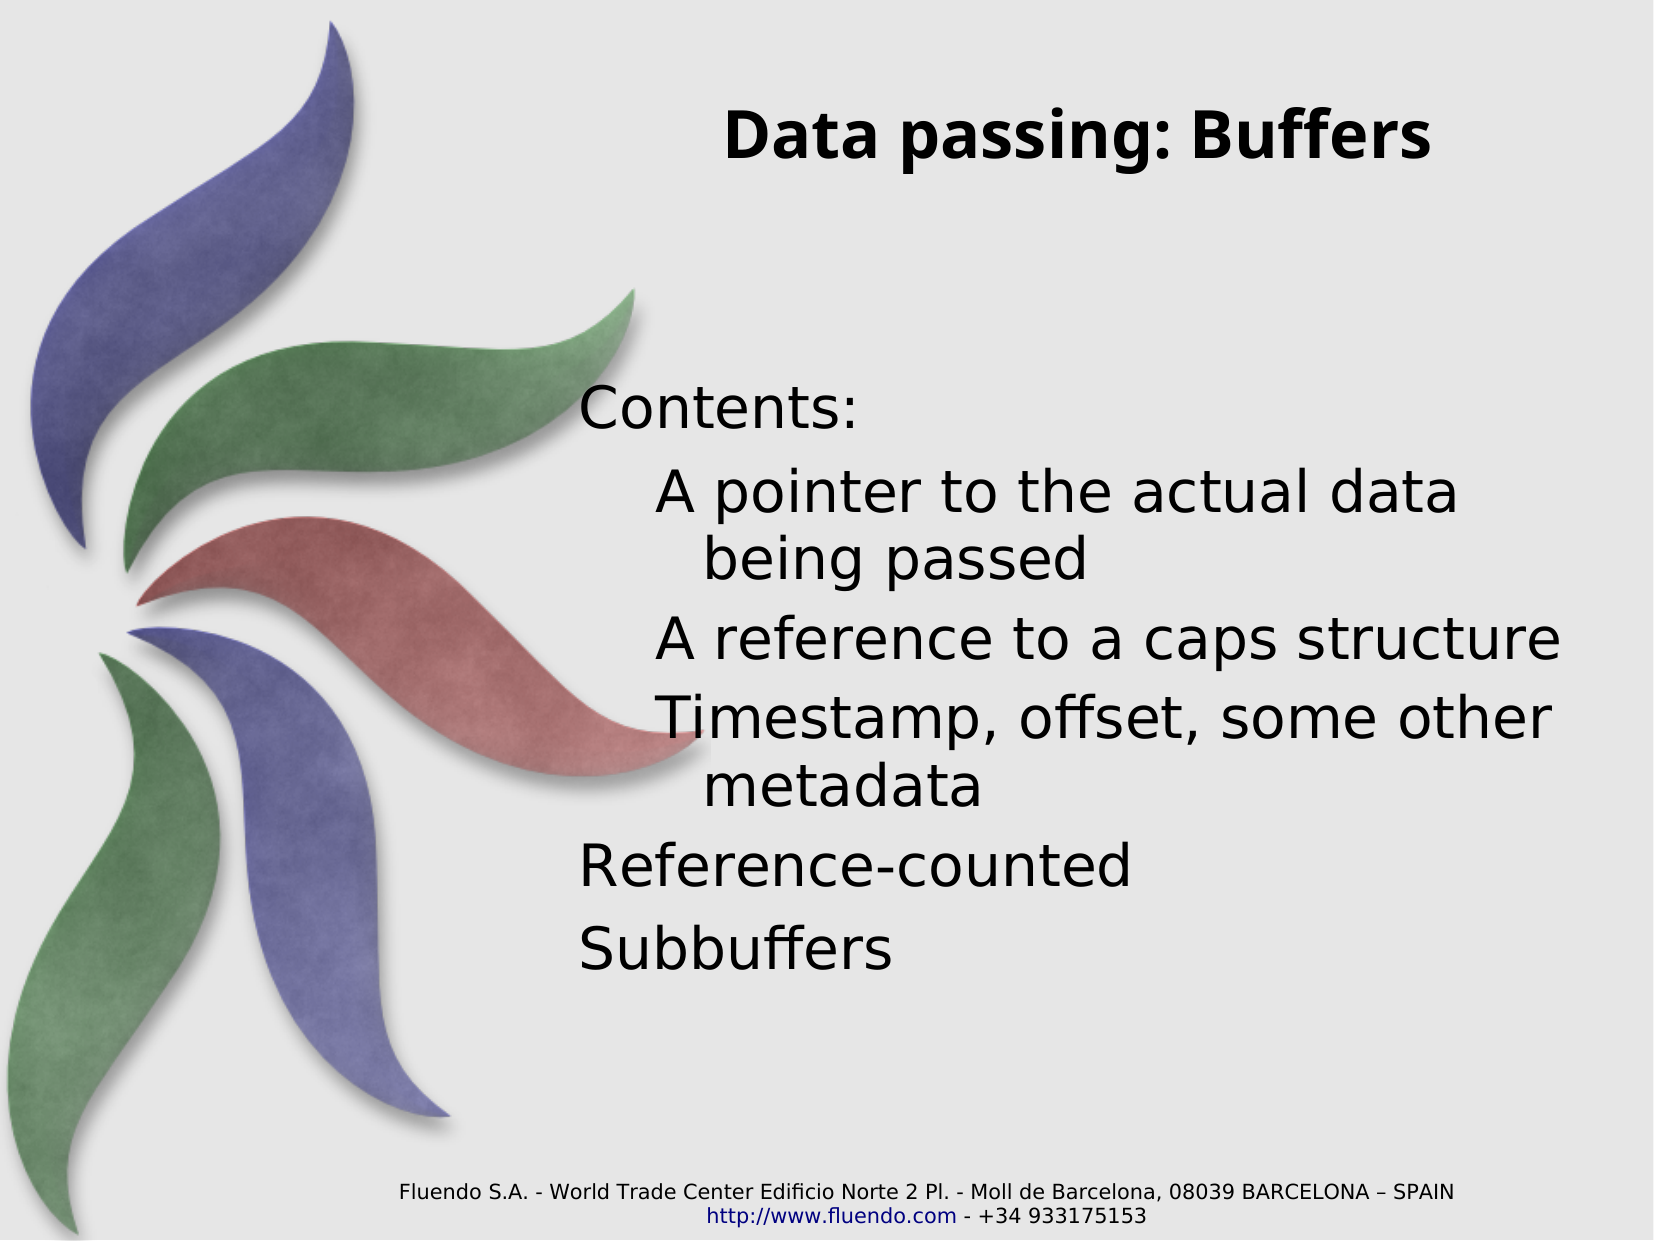

# Data passing: Buffers
Contents:
A pointer to the actual data being passed
A reference to a caps structure
Timestamp, offset, some other metadata
Reference-counted
Subbuffers